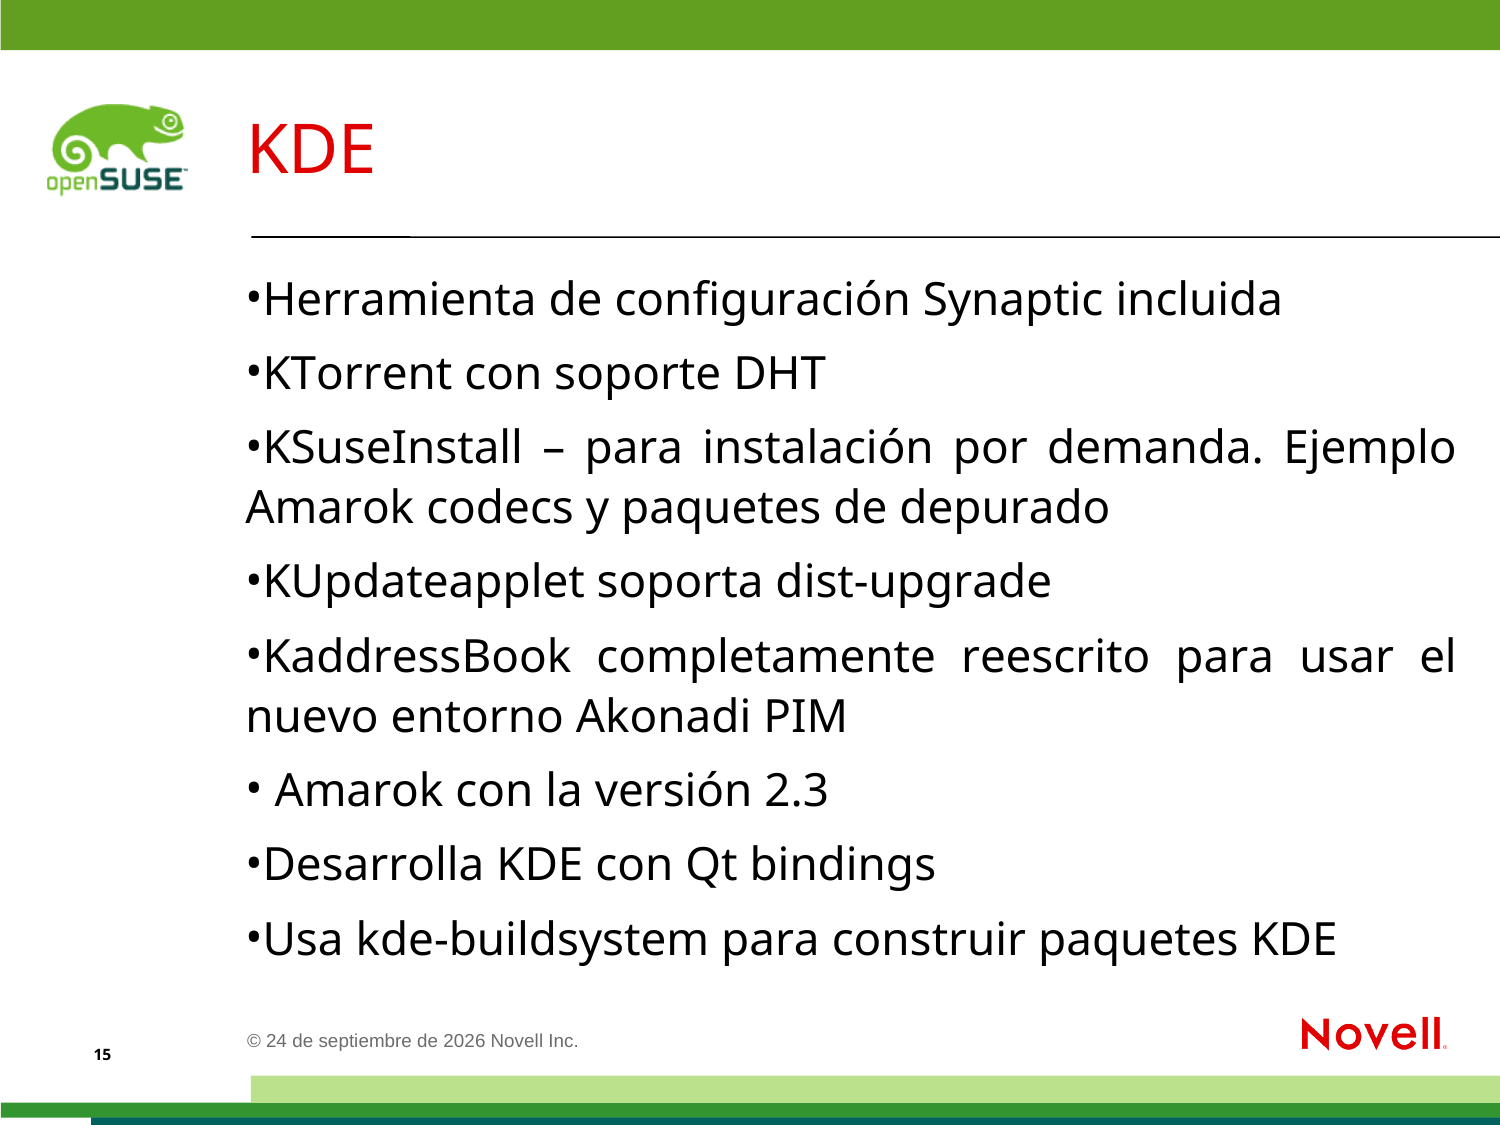

# KDE
Herramienta de configuración Synaptic incluida
KTorrent con soporte DHT
KSuseInstall – para instalación por demanda. Ejemplo Amarok codecs y paquetes de depurado
KUpdateapplet soporta dist-upgrade
KaddressBook completamente reescrito para usar el nuevo entorno Akonadi PIM
 Amarok con la versión 2.3
Desarrolla KDE con Qt bindings
Usa kde-buildsystem para construir paquetes KDE